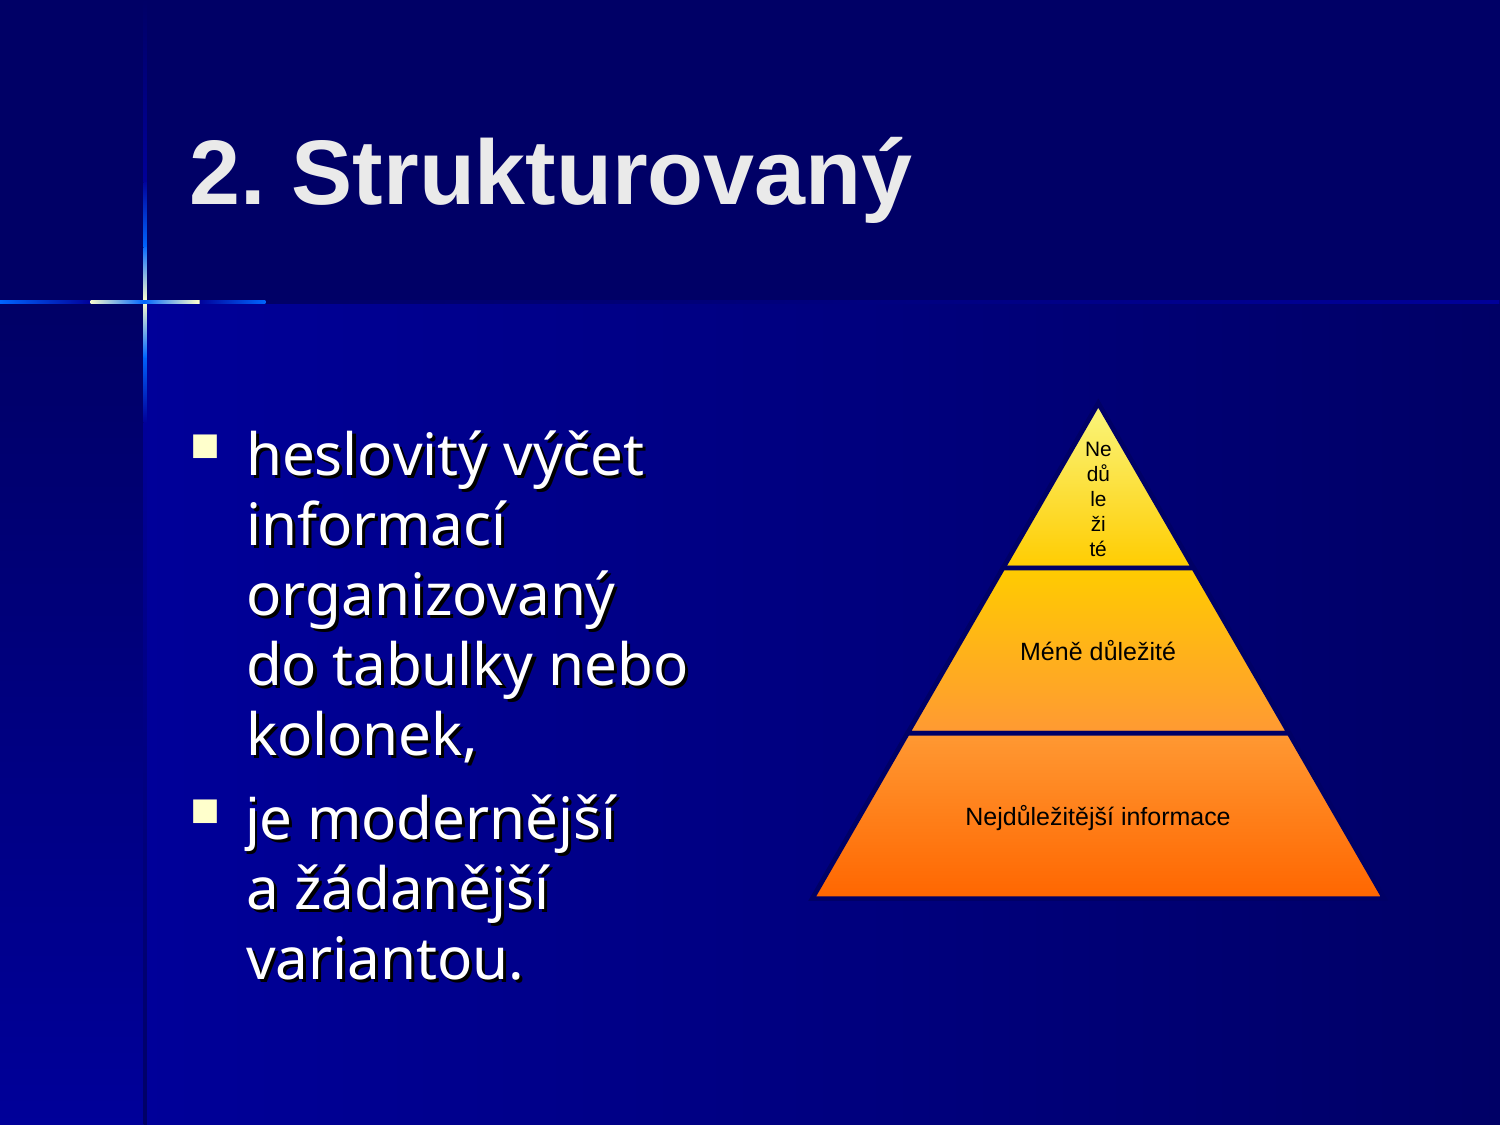

# 2. Strukturovaný
Ne
dů
le
ži
té
Méně důležité
Nejdůležitější informace
heslovitý výčet informací organizovaný do tabulky nebo kolonek,
je modernější
a žádanější variantou.